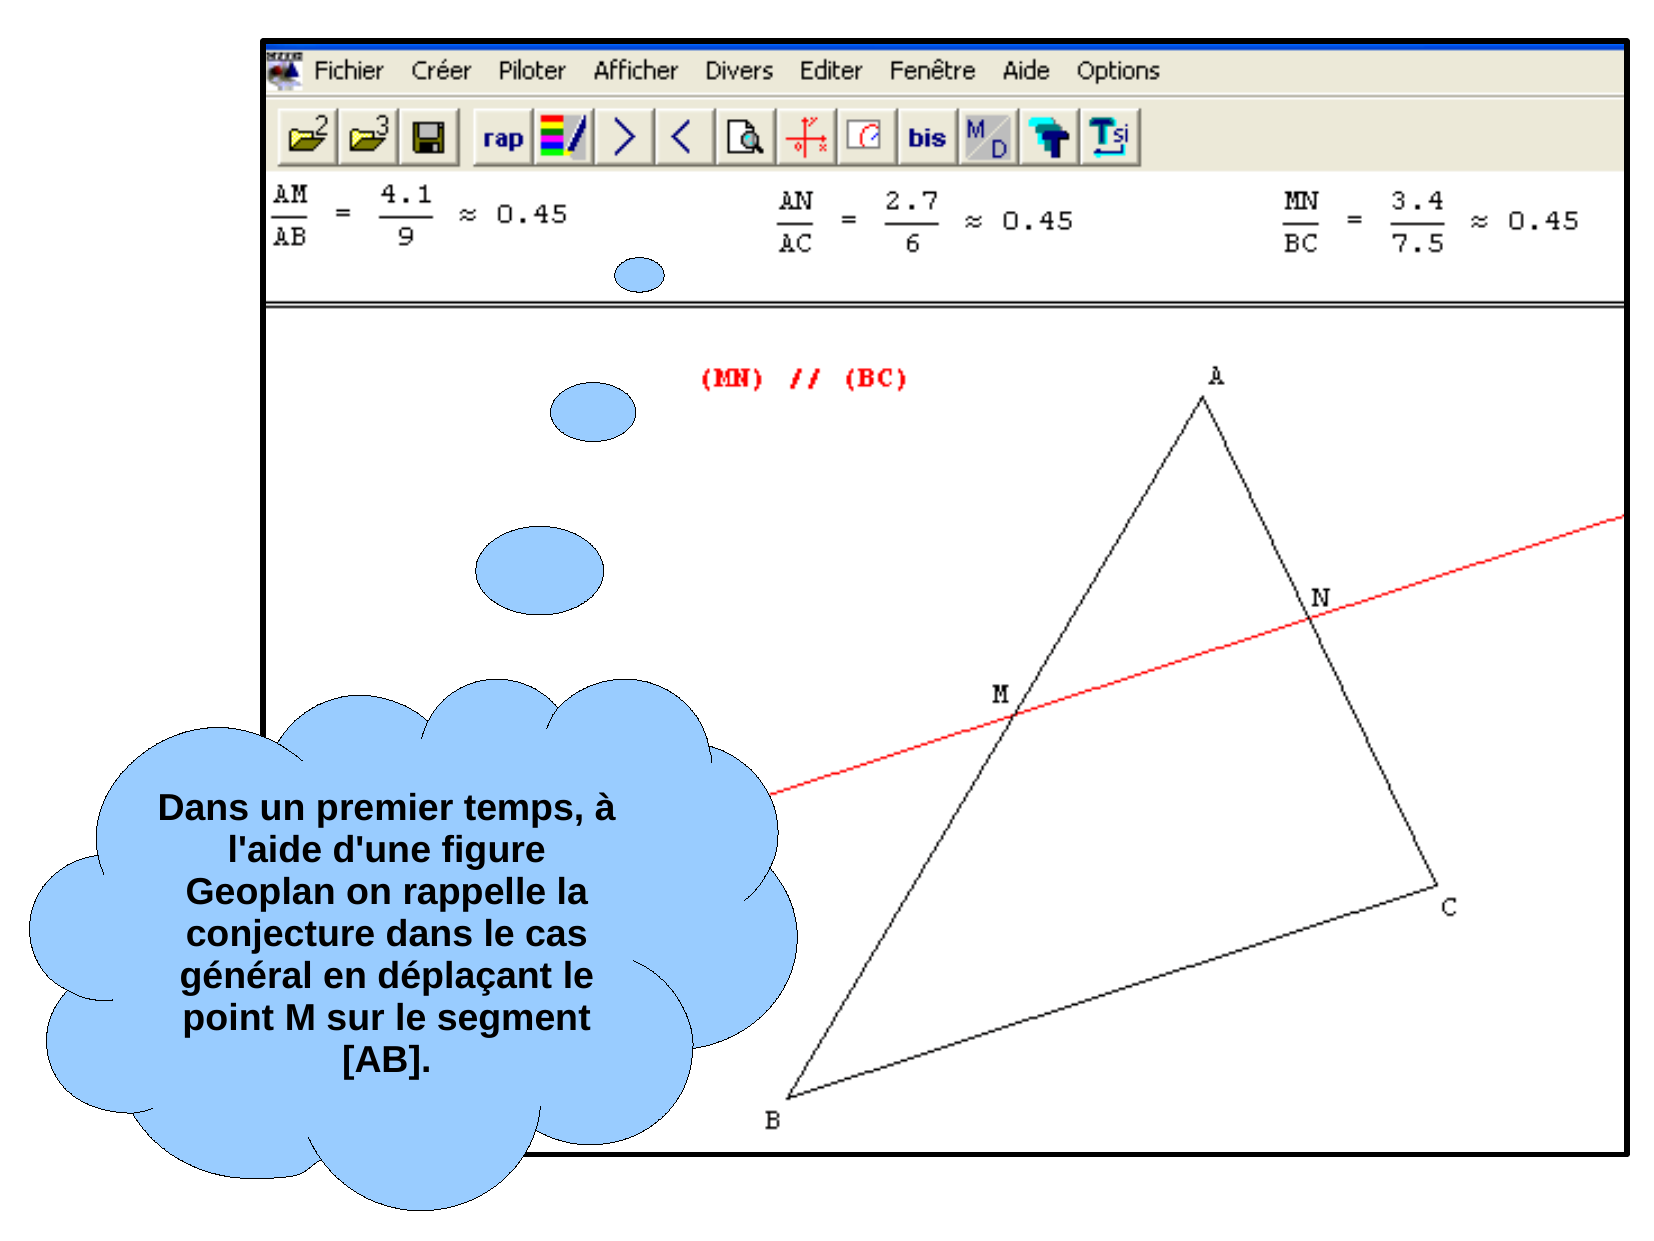

Dans un premier temps, à l'aide d'une figure Geoplan on rappelle la conjecture dans le cas général en déplaçant le point M sur le segment [AB].